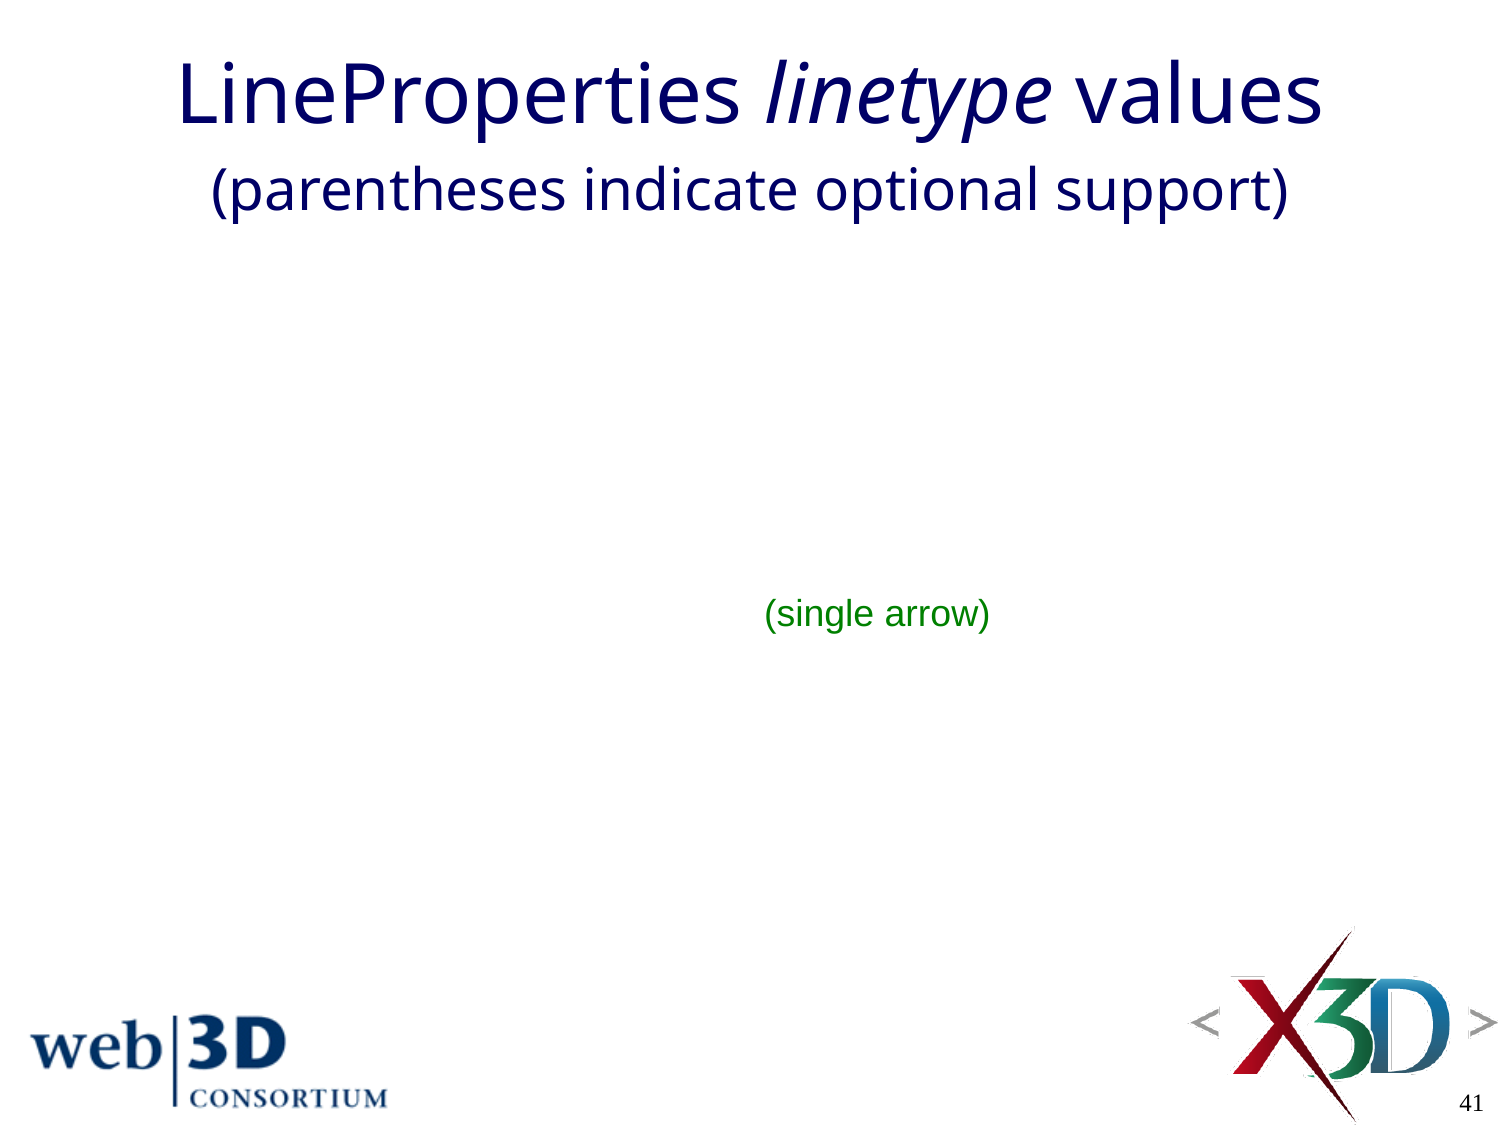

# LineProperties linetype values (parentheses indicate optional support)
(single arrow)